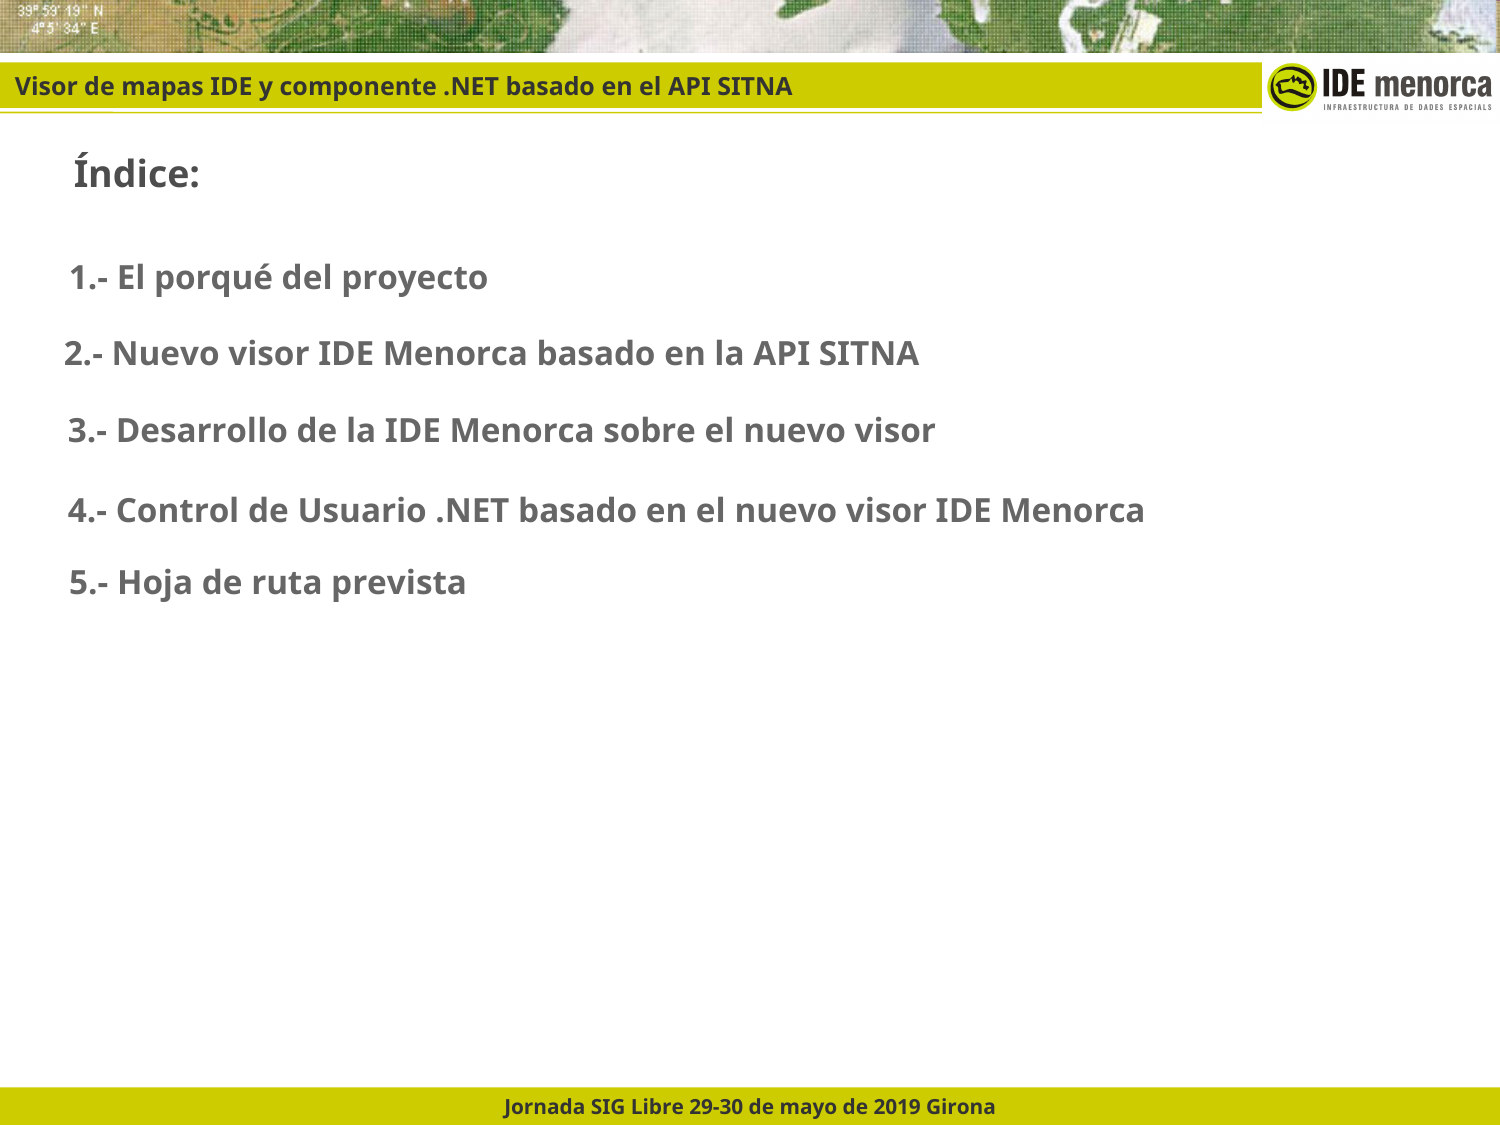

Visor de mapas IDE y componente .NET basado en el API SITNA
Índice:
1.- El porqué del proyecto
2.- Nuevo visor IDE Menorca basado en la API SITNA
3.- Desarrollo de la IDE Menorca sobre el nuevo visor
4.- Control de Usuario .NET basado en el nuevo visor IDE Menorca
5.- Hoja de ruta prevista
Jornada SIG Libre 29-30 de mayo de 2019 Girona